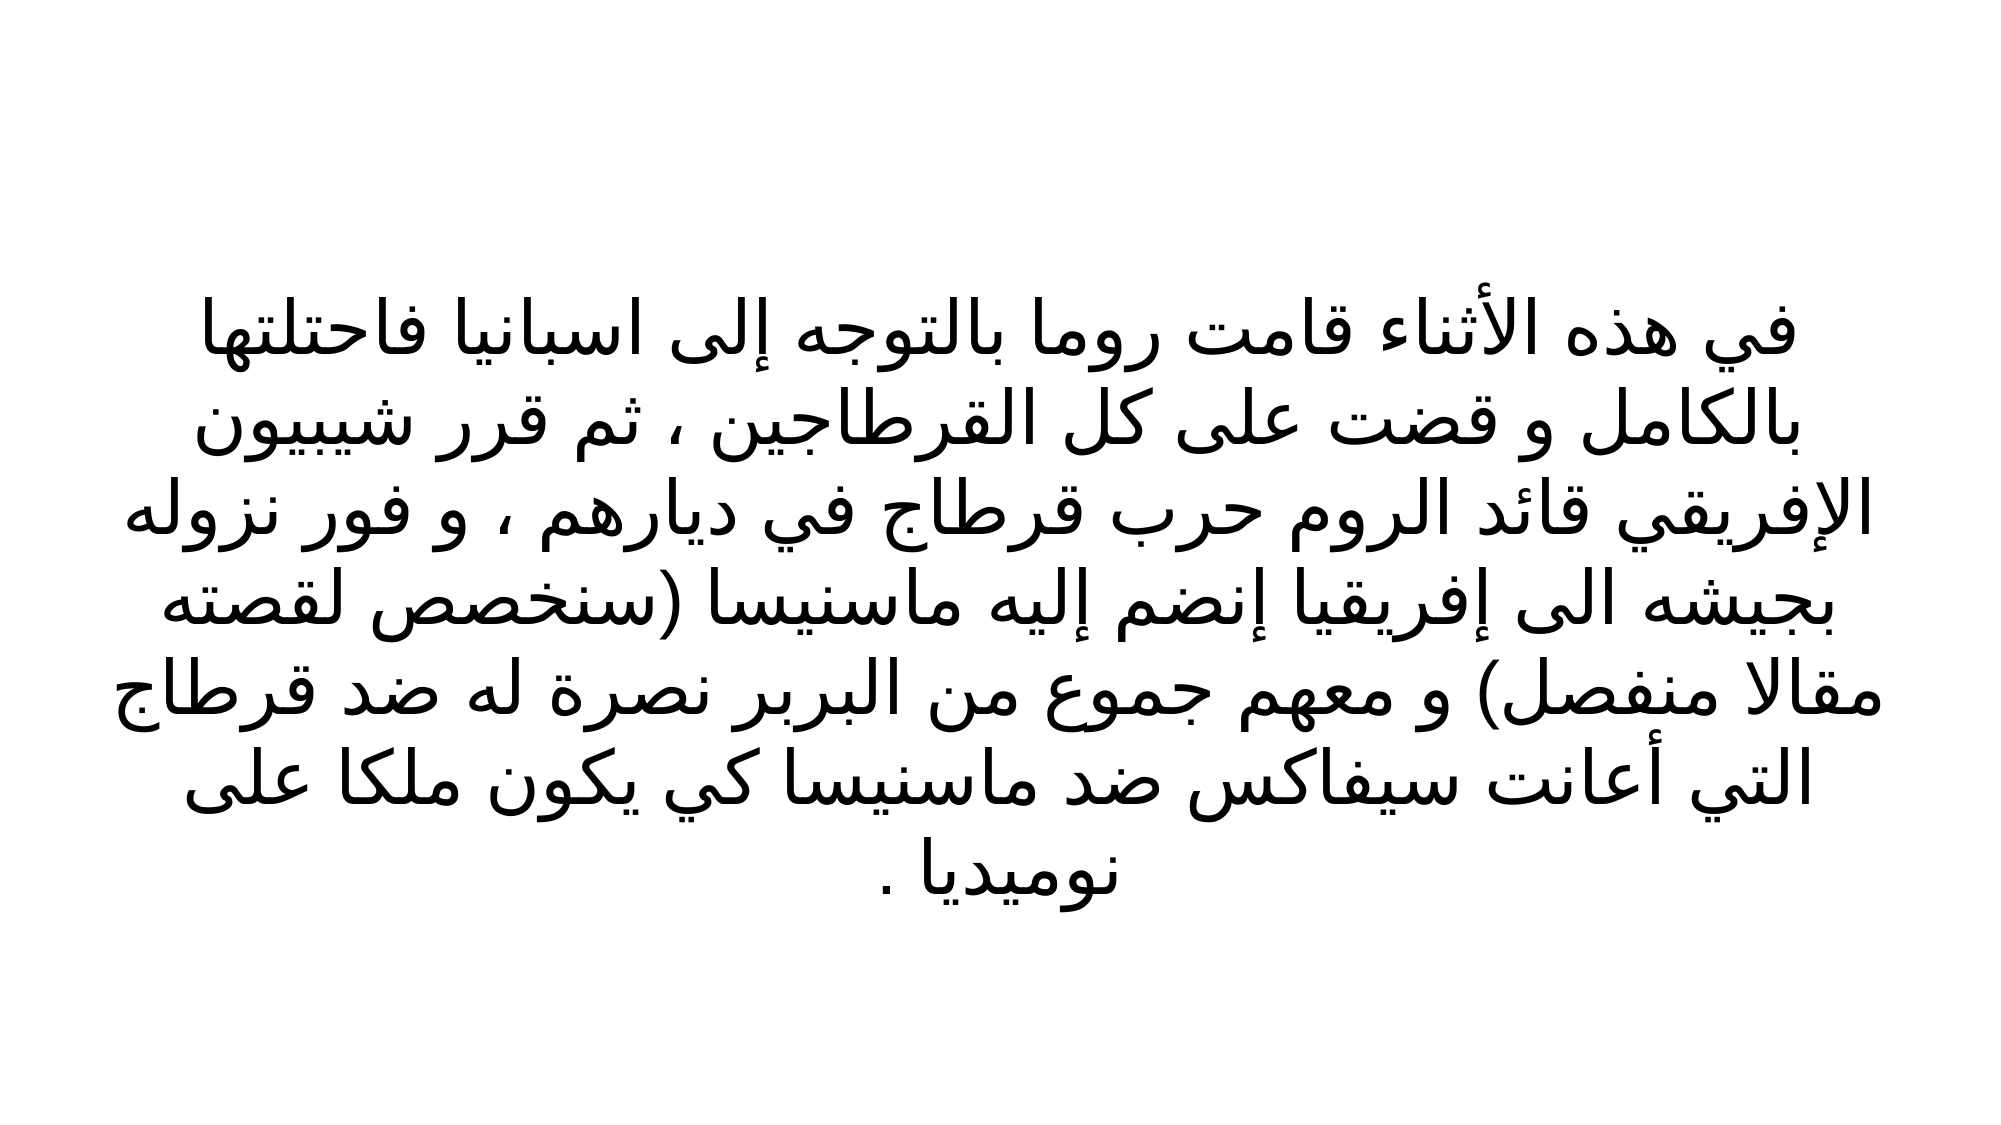

في هذه الأثناء قامت روما بالتوجه إلى اسبانيا فاحتلتها بالكامل و قضت على كل القرطاجين ، ثم قرر شيبيون الإفريقي قائد الروم حرب قرطاج في ديارهم ، و فور نزوله بجيشه الى إفريقيا إنضم إليه ماسنيسا (سنخصص لقصته مقالا منفصل) و معهم جموع من البربر نصرة له ضد قرطاج التي أعانت سيفاكس ضد ماسنيسا كي يكون ملكا على نوميديا .